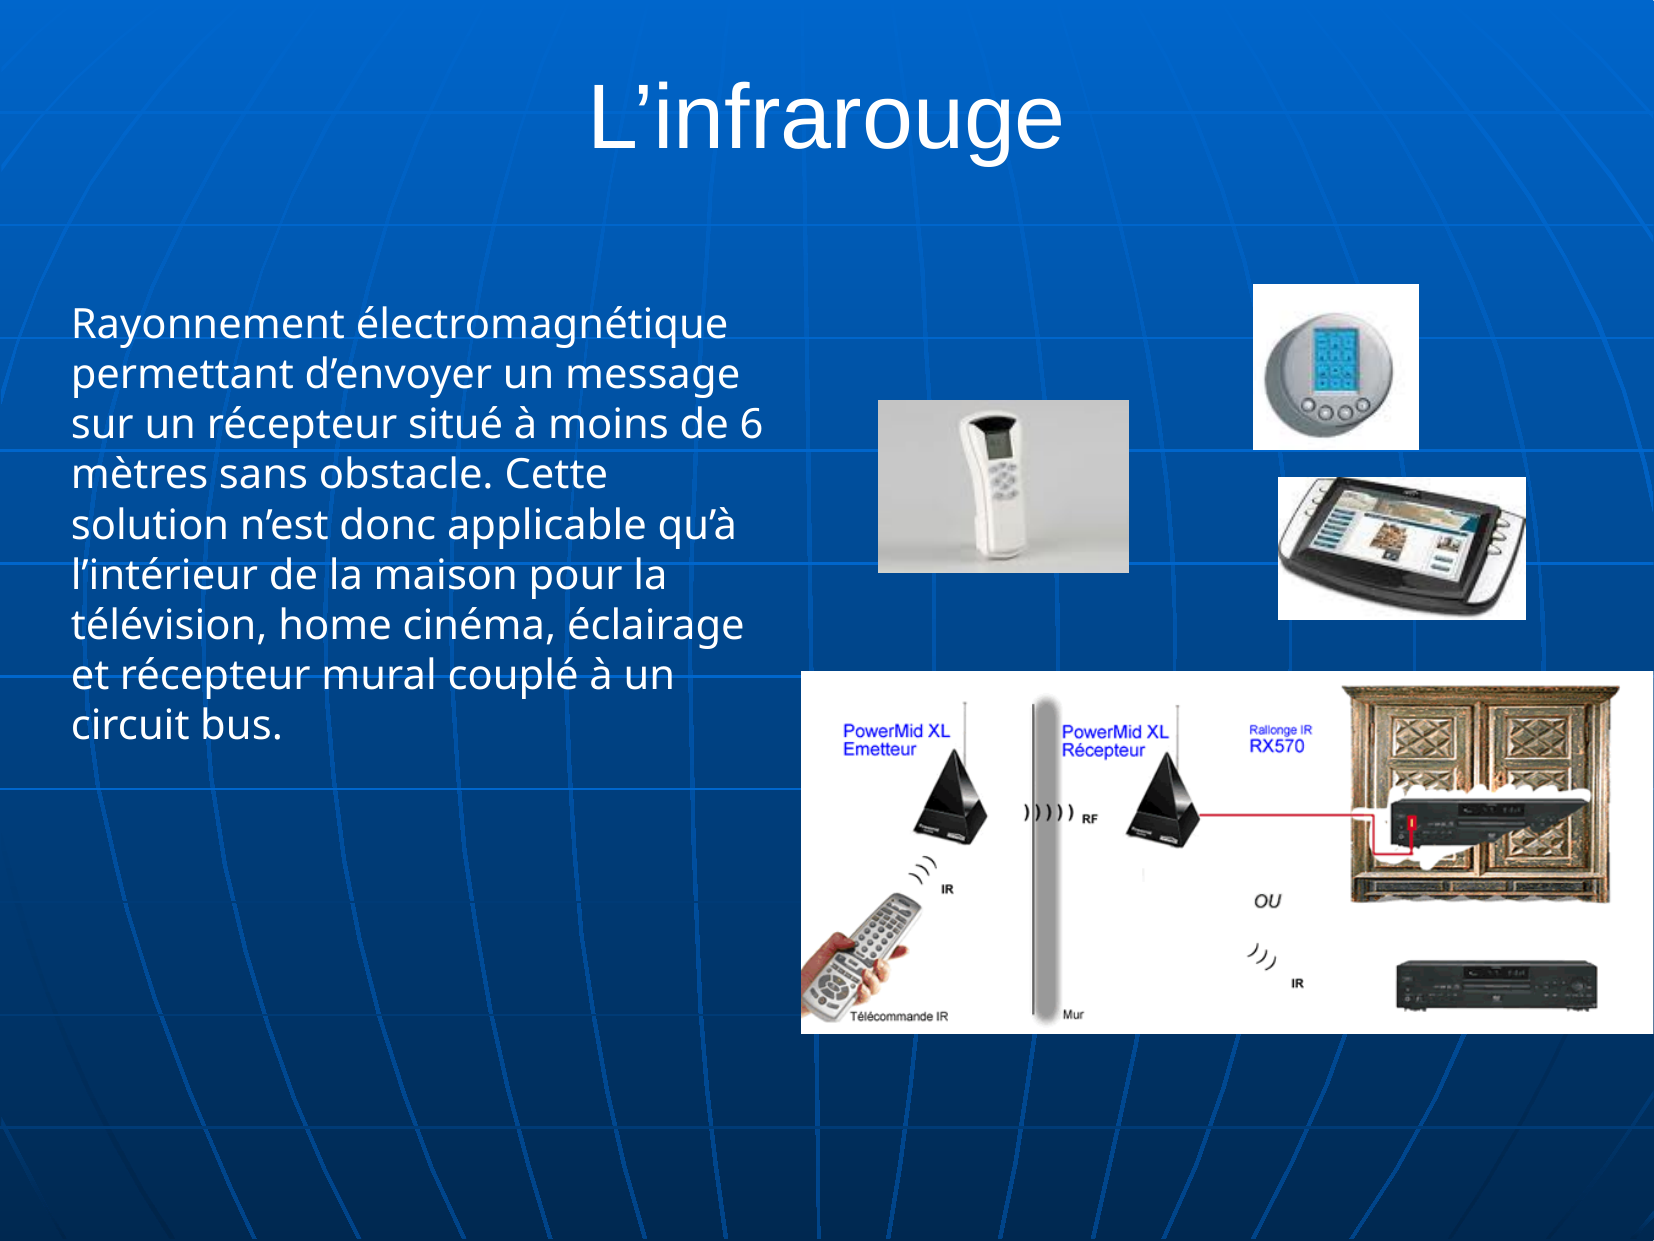

# L’infrarouge
	Rayonnement électromagnétique permettant d’envoyer un message sur un récepteur situé à moins de 6 mètres sans obstacle. Cette solution n’est donc applicable qu’à l’intérieur de la maison pour la télévision, home cinéma, éclairage et récepteur mural couplé à un circuit bus.